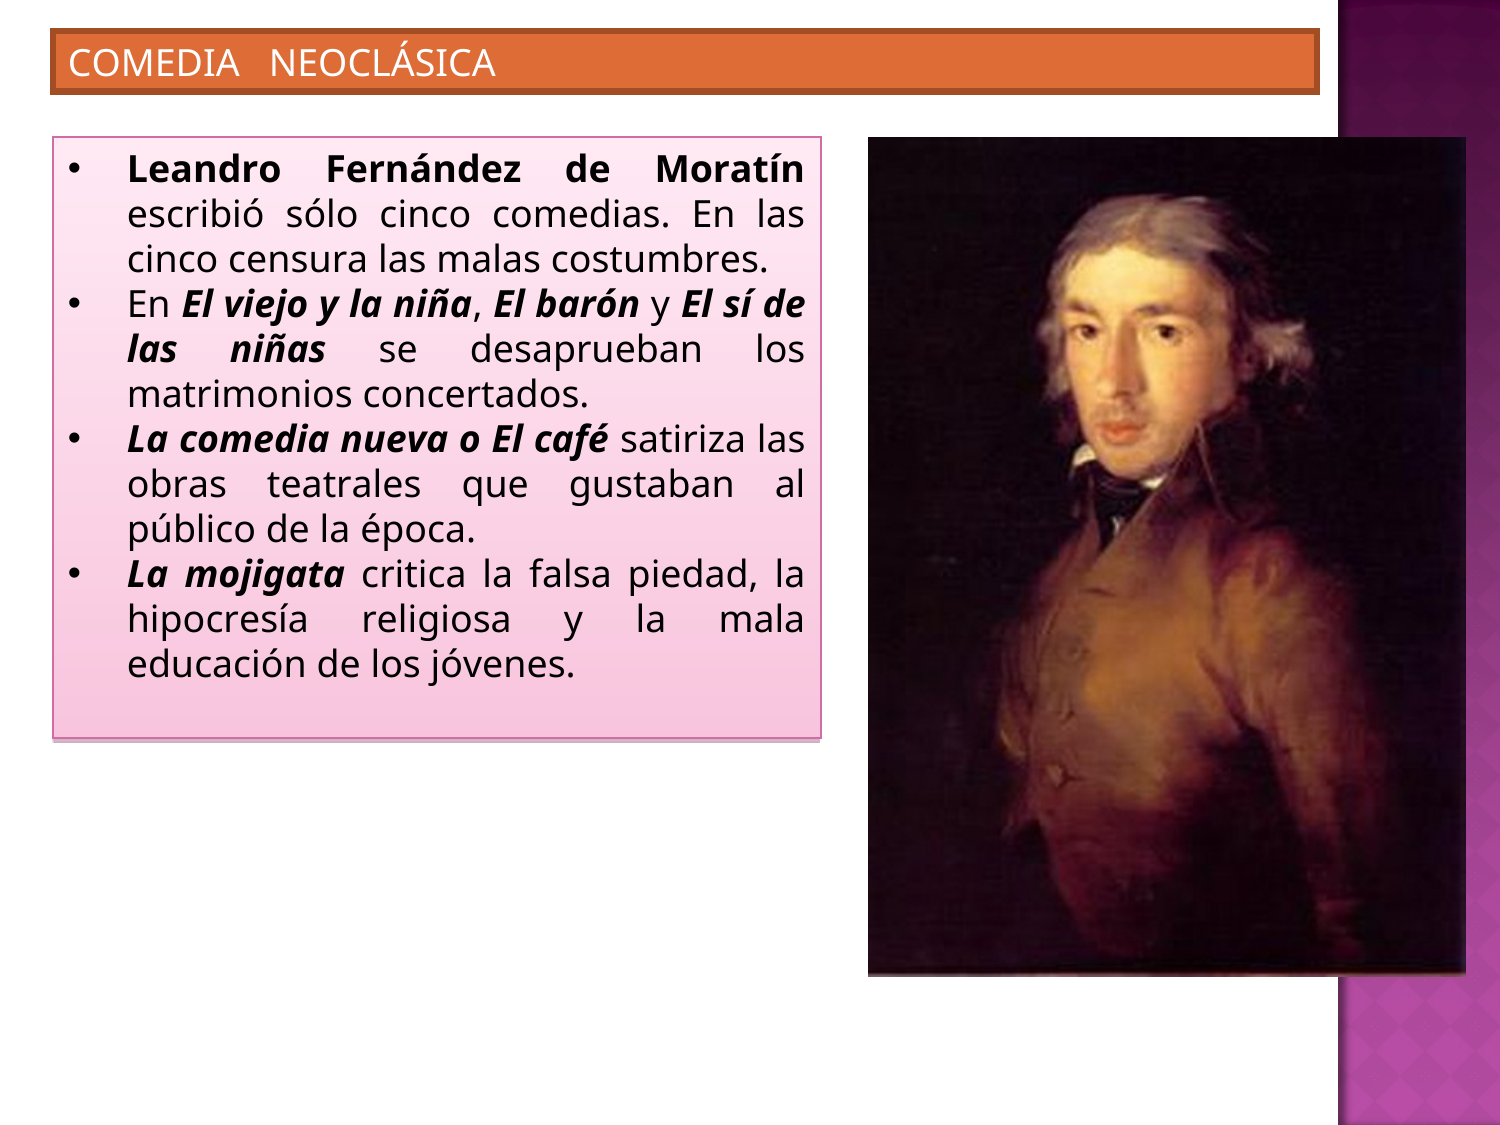

COMEDIA NEOCLÁSICA
Leandro Fernández de Moratín escribió sólo cinco comedias. En las cinco censura las malas costumbres.
En El viejo y la niña, El barón y El sí de las niñas se desaprueban los matrimonios concertados.
La comedia nueva o El café satiriza las obras teatrales que gustaban al público de la época.
La mojigata critica la falsa piedad, la hipocresía religiosa y la mala educación de los jóvenes.